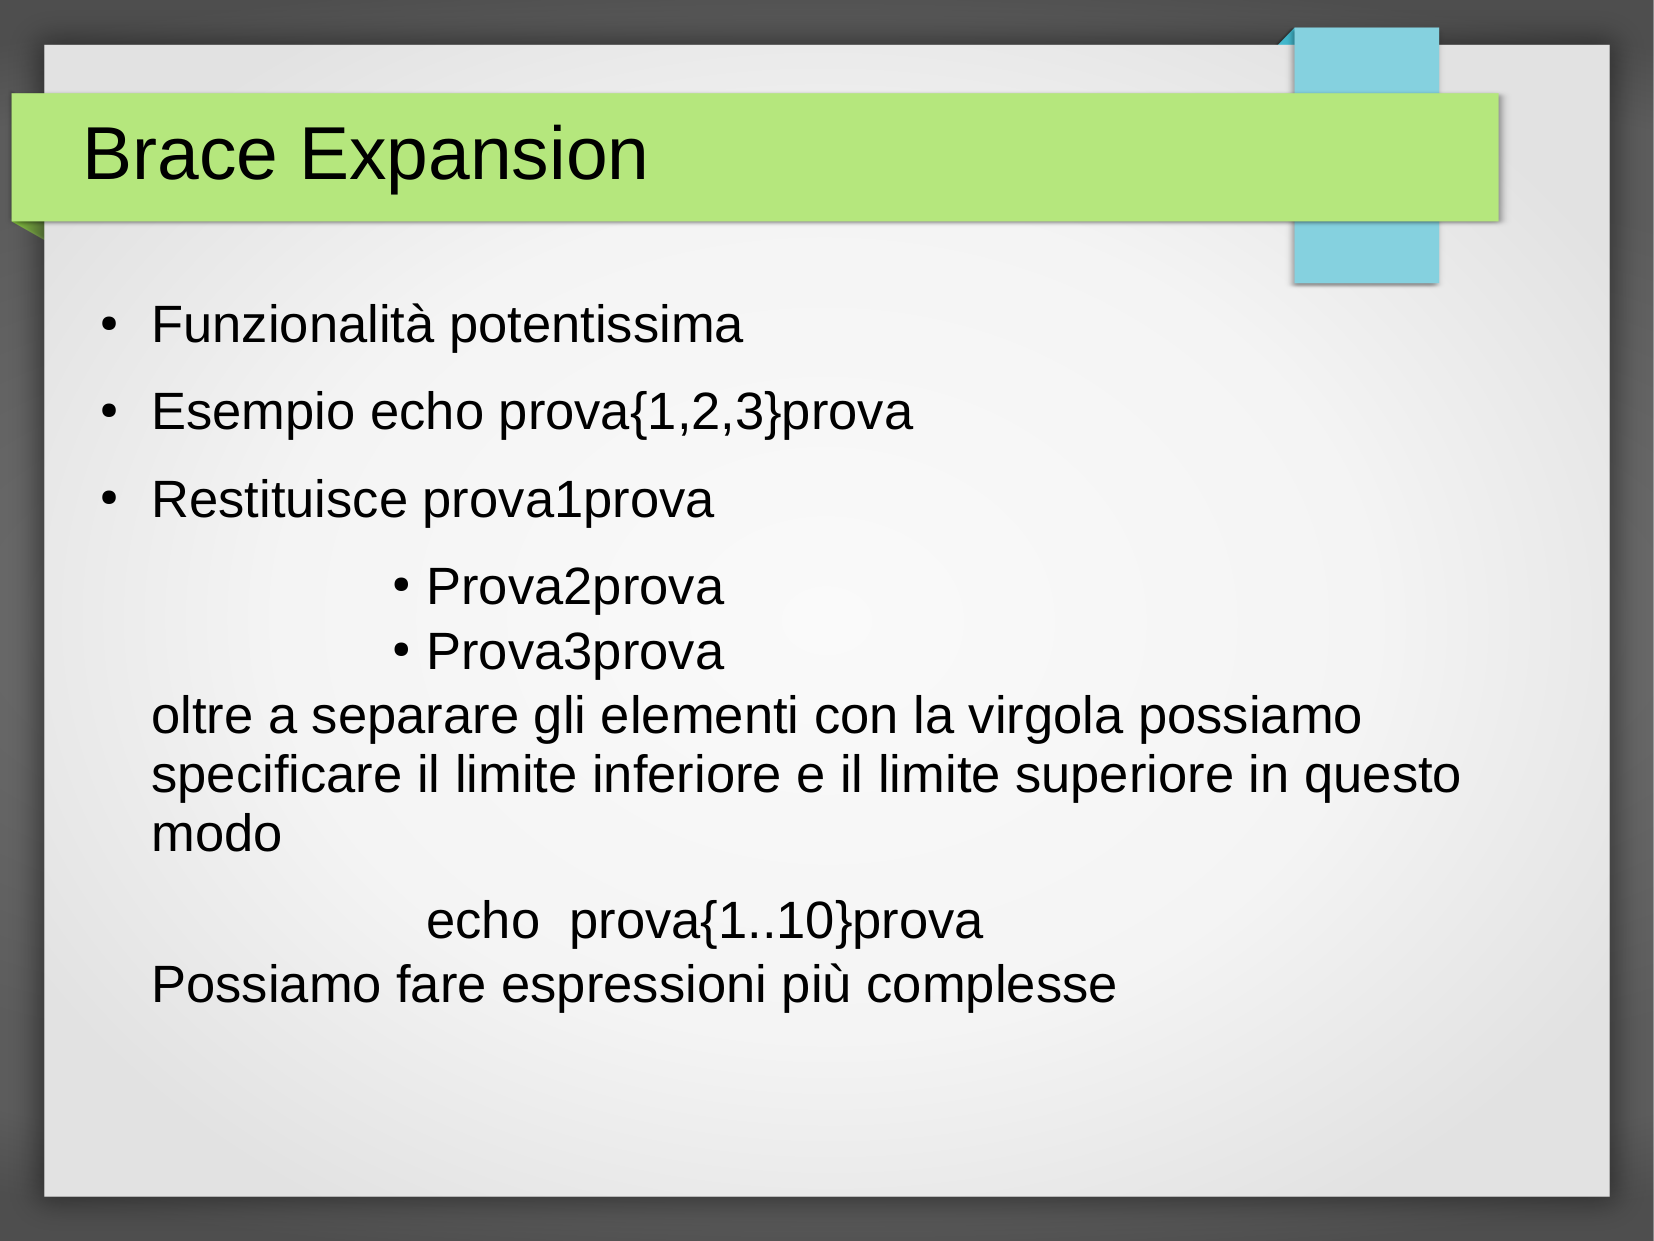

# Brace Expansion
Funzionalità potentissima
Esempio echo prova{1,2,3}prova
Restituisce prova1prova
Prova2prova
Prova3prova
oltre a separare gli elementi con la virgola possiamo specificare il limite inferiore e il limite superiore in questo modo
echo prova{1..10}prova
Possiamo fare espressioni più complesse